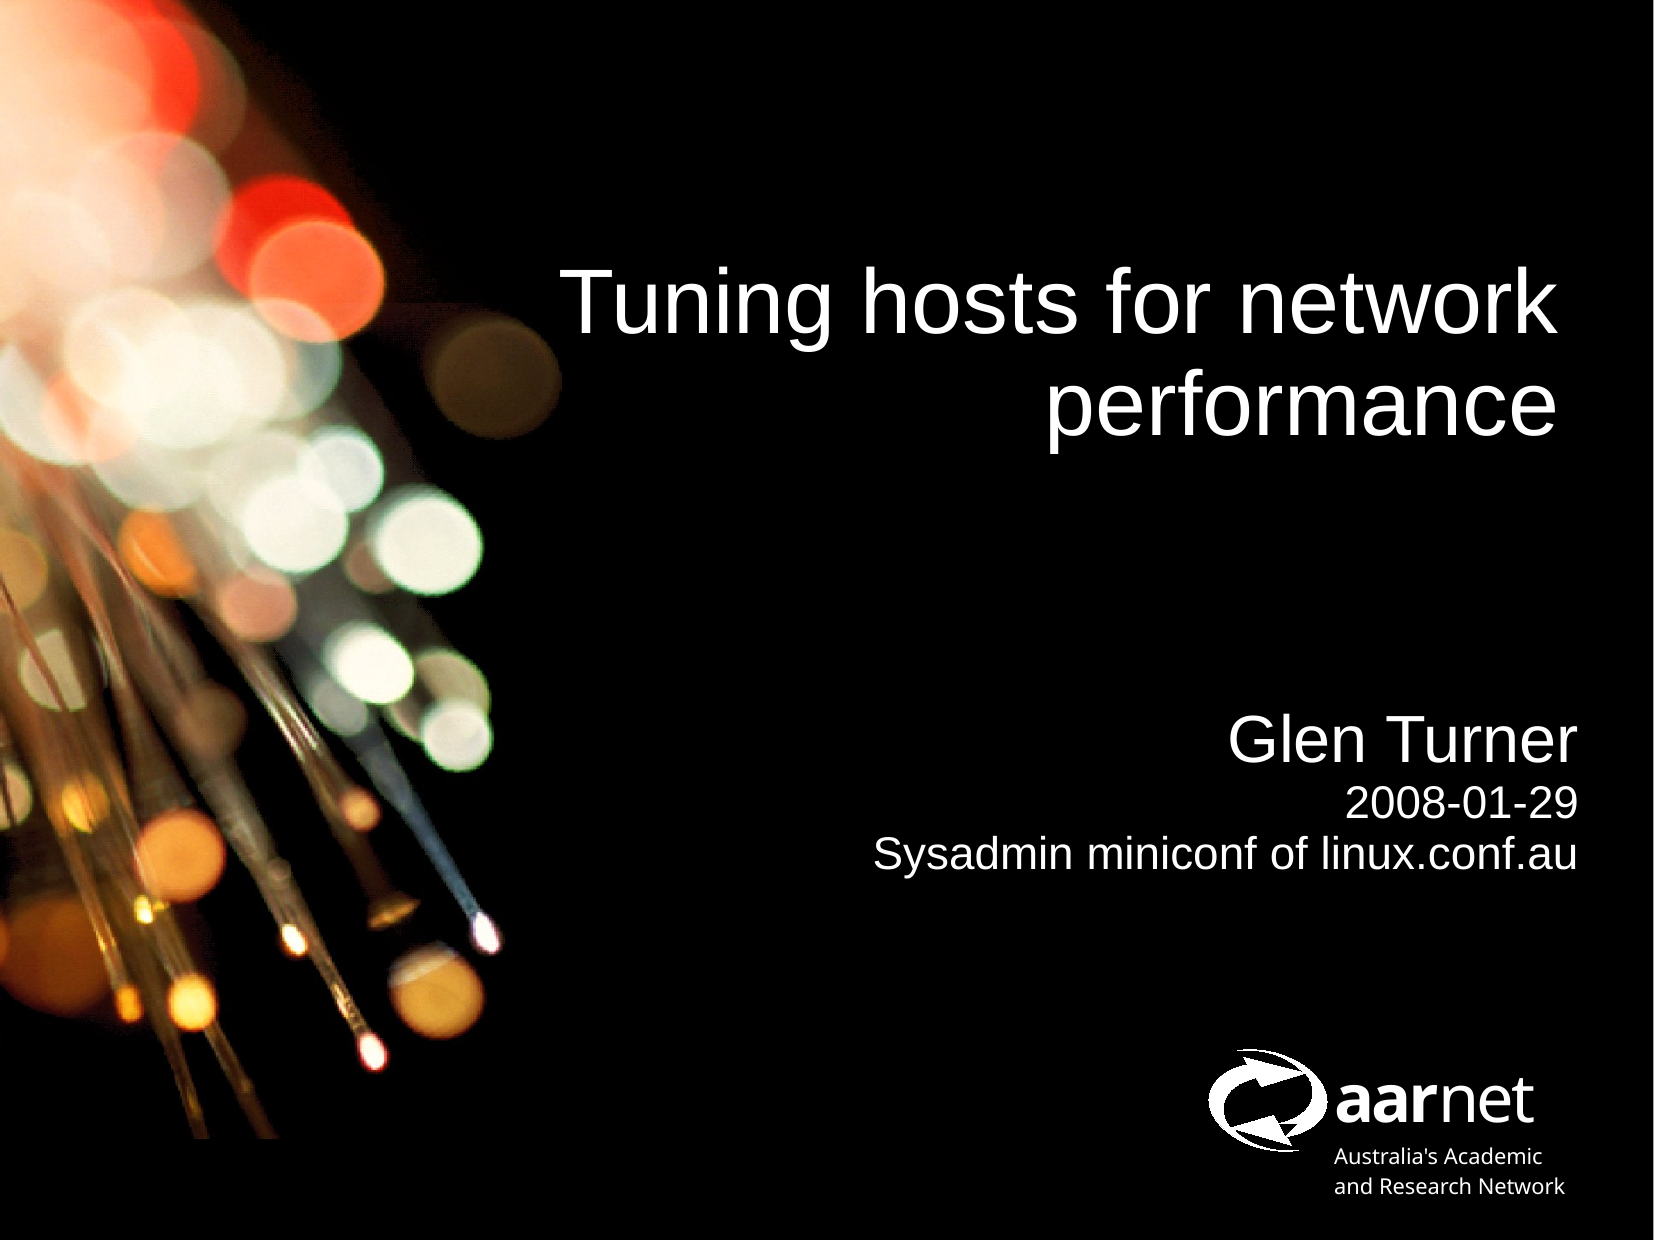

Tuning hosts for network performance
# Glen Turner 2008-01-29 Sysadmin miniconf of linux.conf.au
aarnet
Australia's Academic
and Research Network